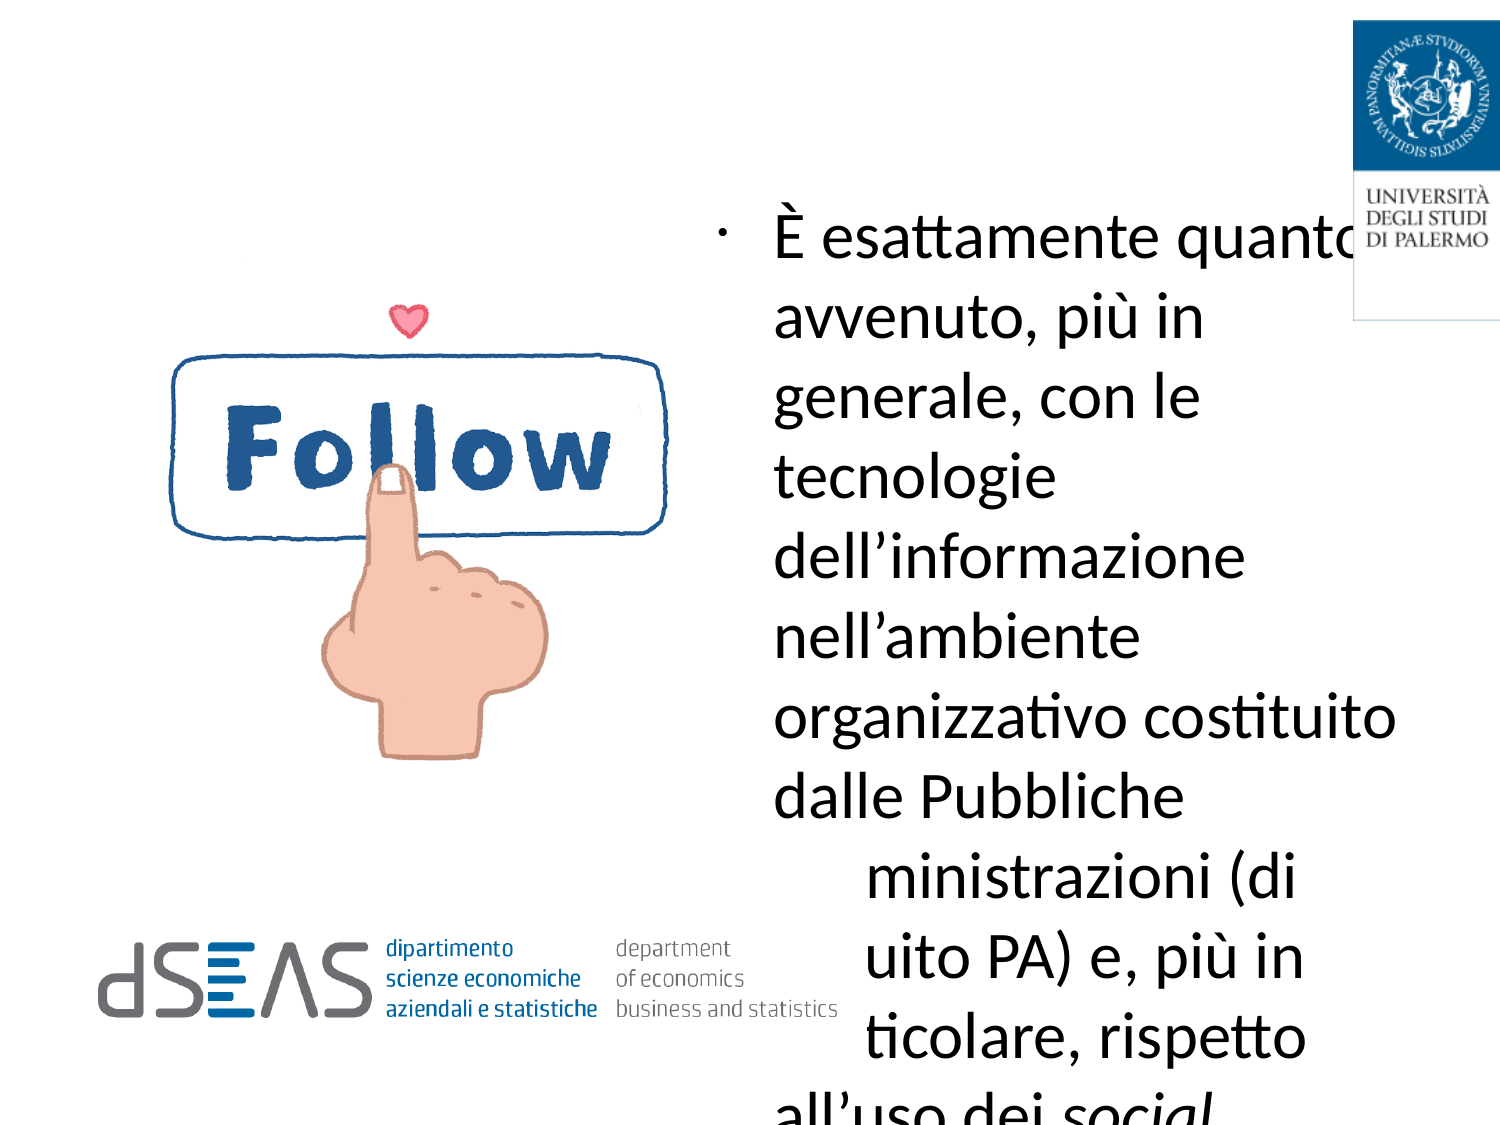

# È esattamente quanto avvenuto, più in generale, con le tecnologie dell’informazione nell’ambiente organizzativo costituito dalle Pubbliche Amministrazioni (di seguito PA) e, più in particolare, rispetto all’uso dei social media.